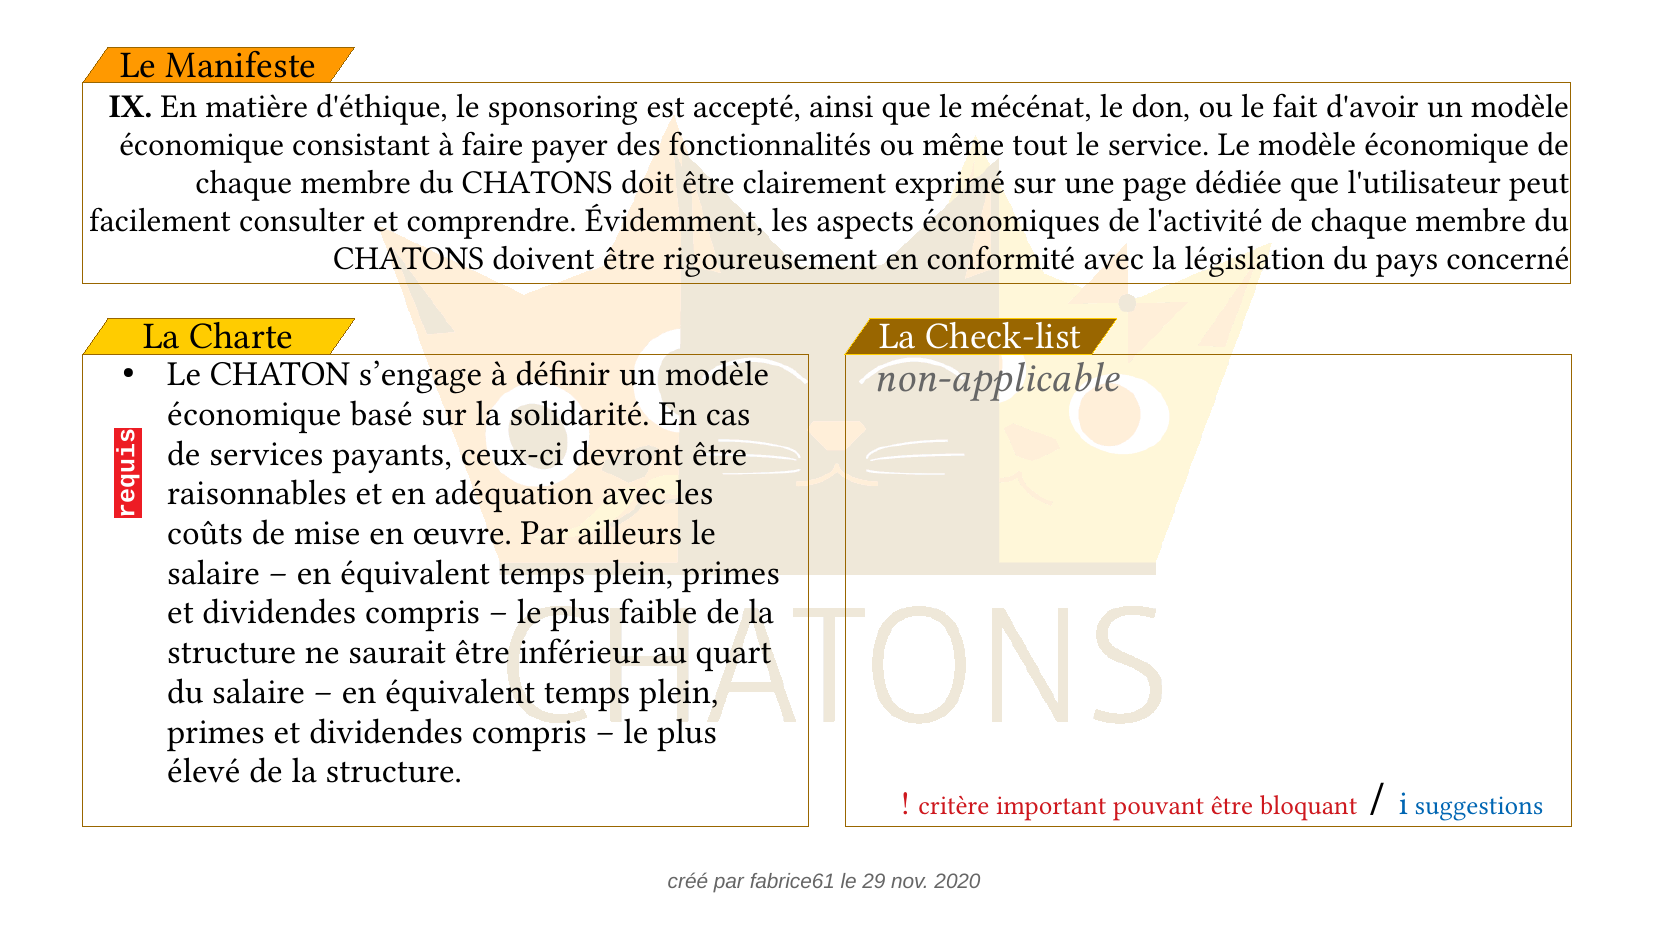

Le Manifeste
# IX. En matière d'éthique, le sponsoring est accepté, ainsi que le mécénat, le don, ou le fait d'avoir un modèle économique consistant à faire payer des fonctionnalités ou même tout le service. Le modèle économique de chaque membre du CHATONS doit être clairement exprimé sur une page dédiée que l'utilisateur peut facilement consulter et comprendre. Évidemment, les aspects économiques de l'activité de chaque membre du CHATONS doivent être rigoureusement en conformité avec la législation du pays concerné
La Charte
La Check-list
Le CHATON s’engage à définir un modèle économique basé sur la solidarité. En cas de services payants, ceux-ci devront être raisonnables et en adéquation avec les coûts de mise en œuvre. Par ailleurs le salaire – en équivalent temps plein, primes et dividendes compris – le plus faible de la structure ne saurait être inférieur au quart du salaire – en équivalent temps plein, primes et dividendes compris – le plus élevé de la structure.
non-applicable
requis